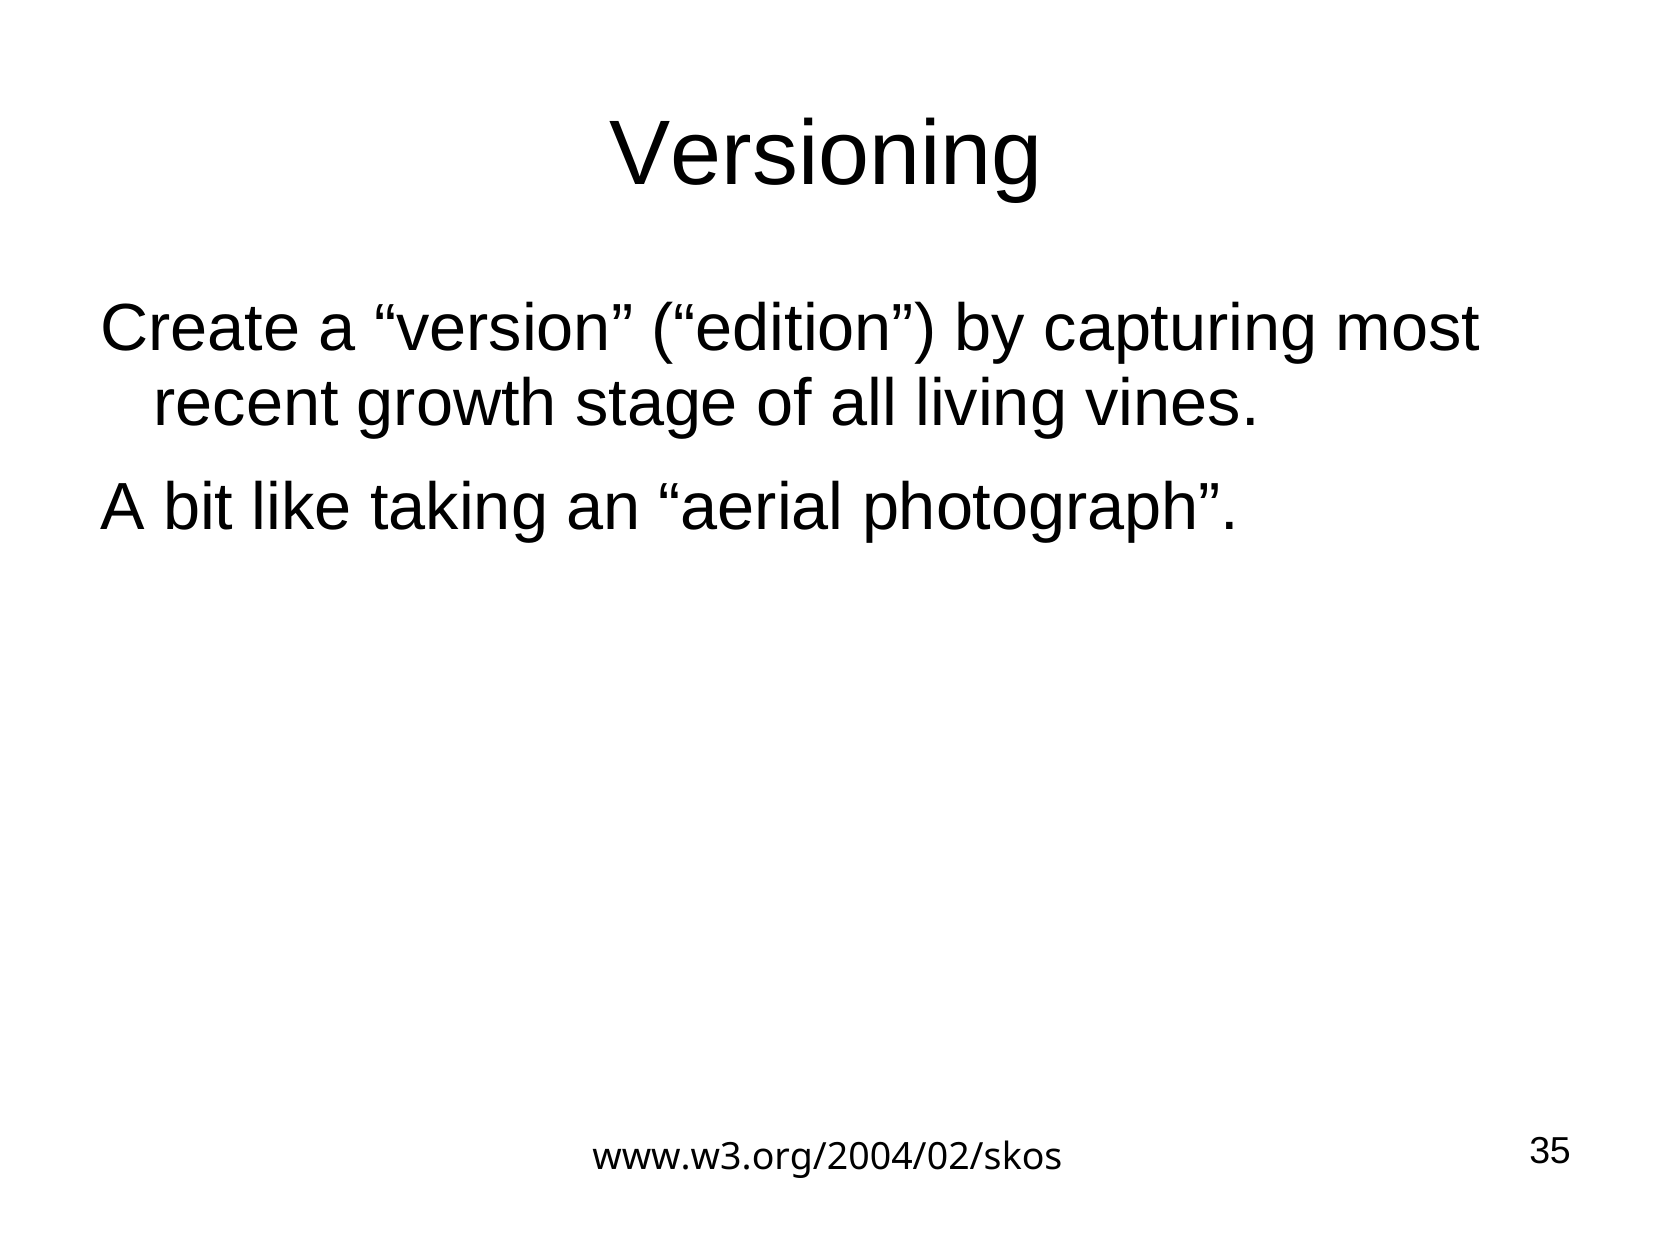

# Versioning
Create a “version” (“edition”) by capturing most recent growth stage of all living vines.
A bit like taking an “aerial photograph”.
www.w3.org/2004/02/skos
35